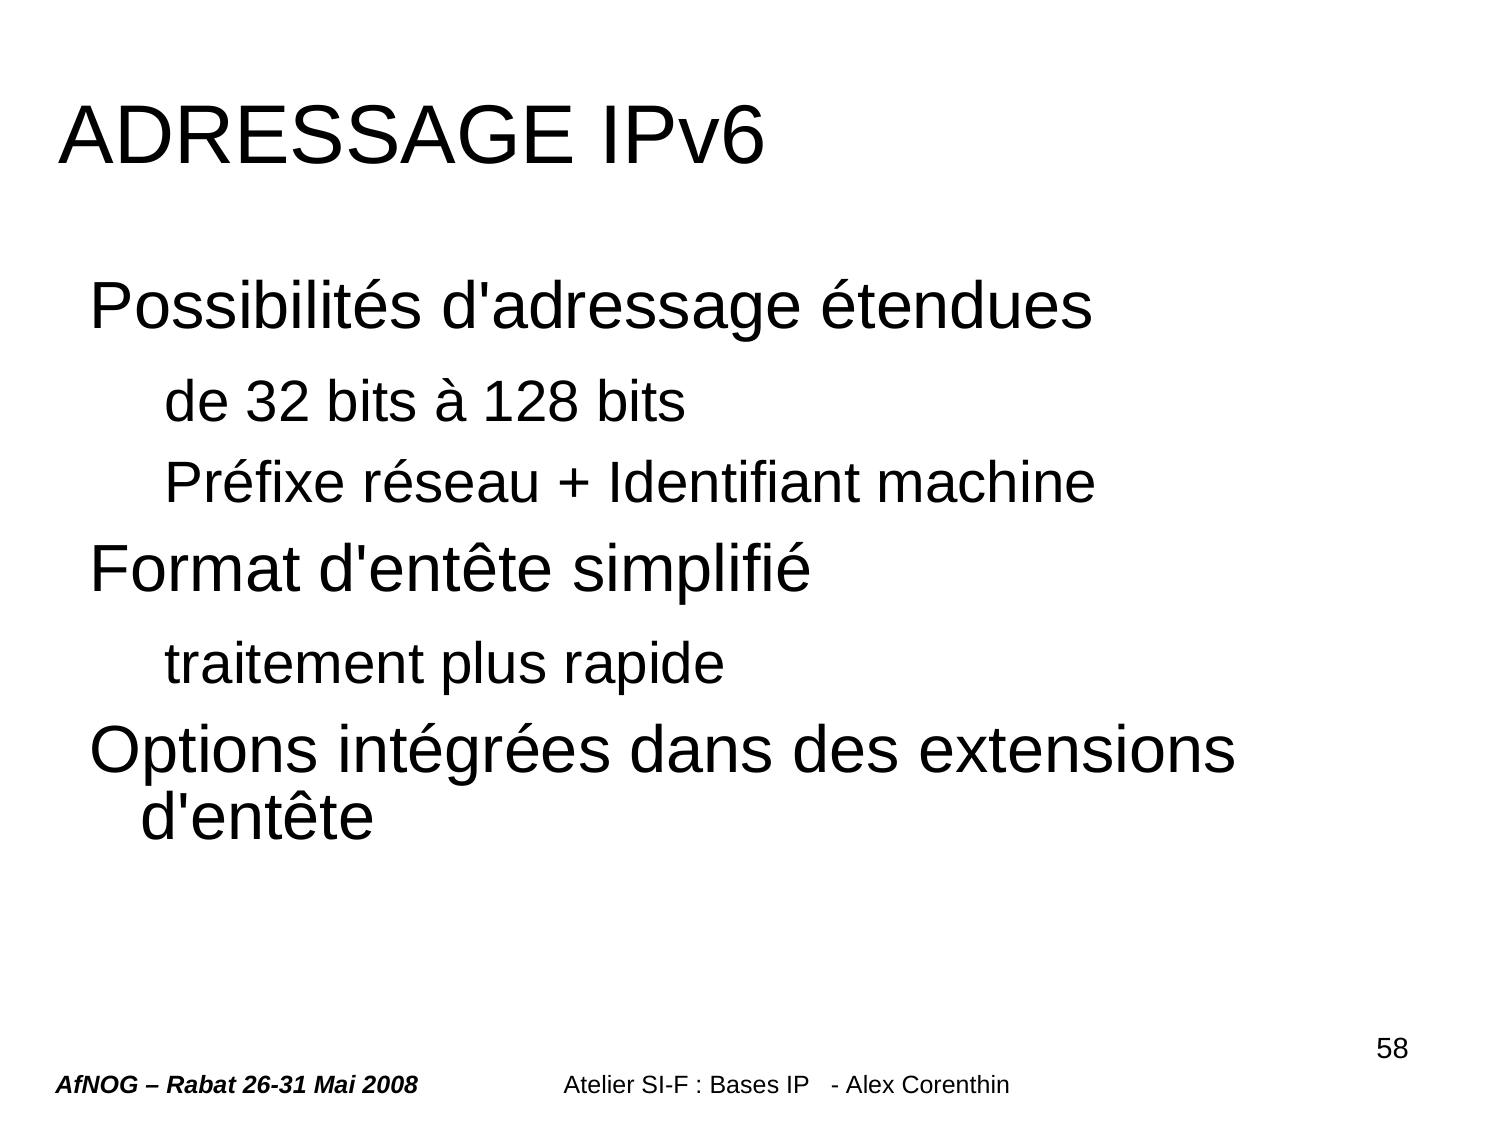

ADRESSAGE IPv6
# Possibilités d'adressage étendues
de 32 bits à 128 bits
Préfixe réseau + Identifiant machine
Format d'entête simplifié
traitement plus rapide
Options intégrées dans des extensions d'entête
58